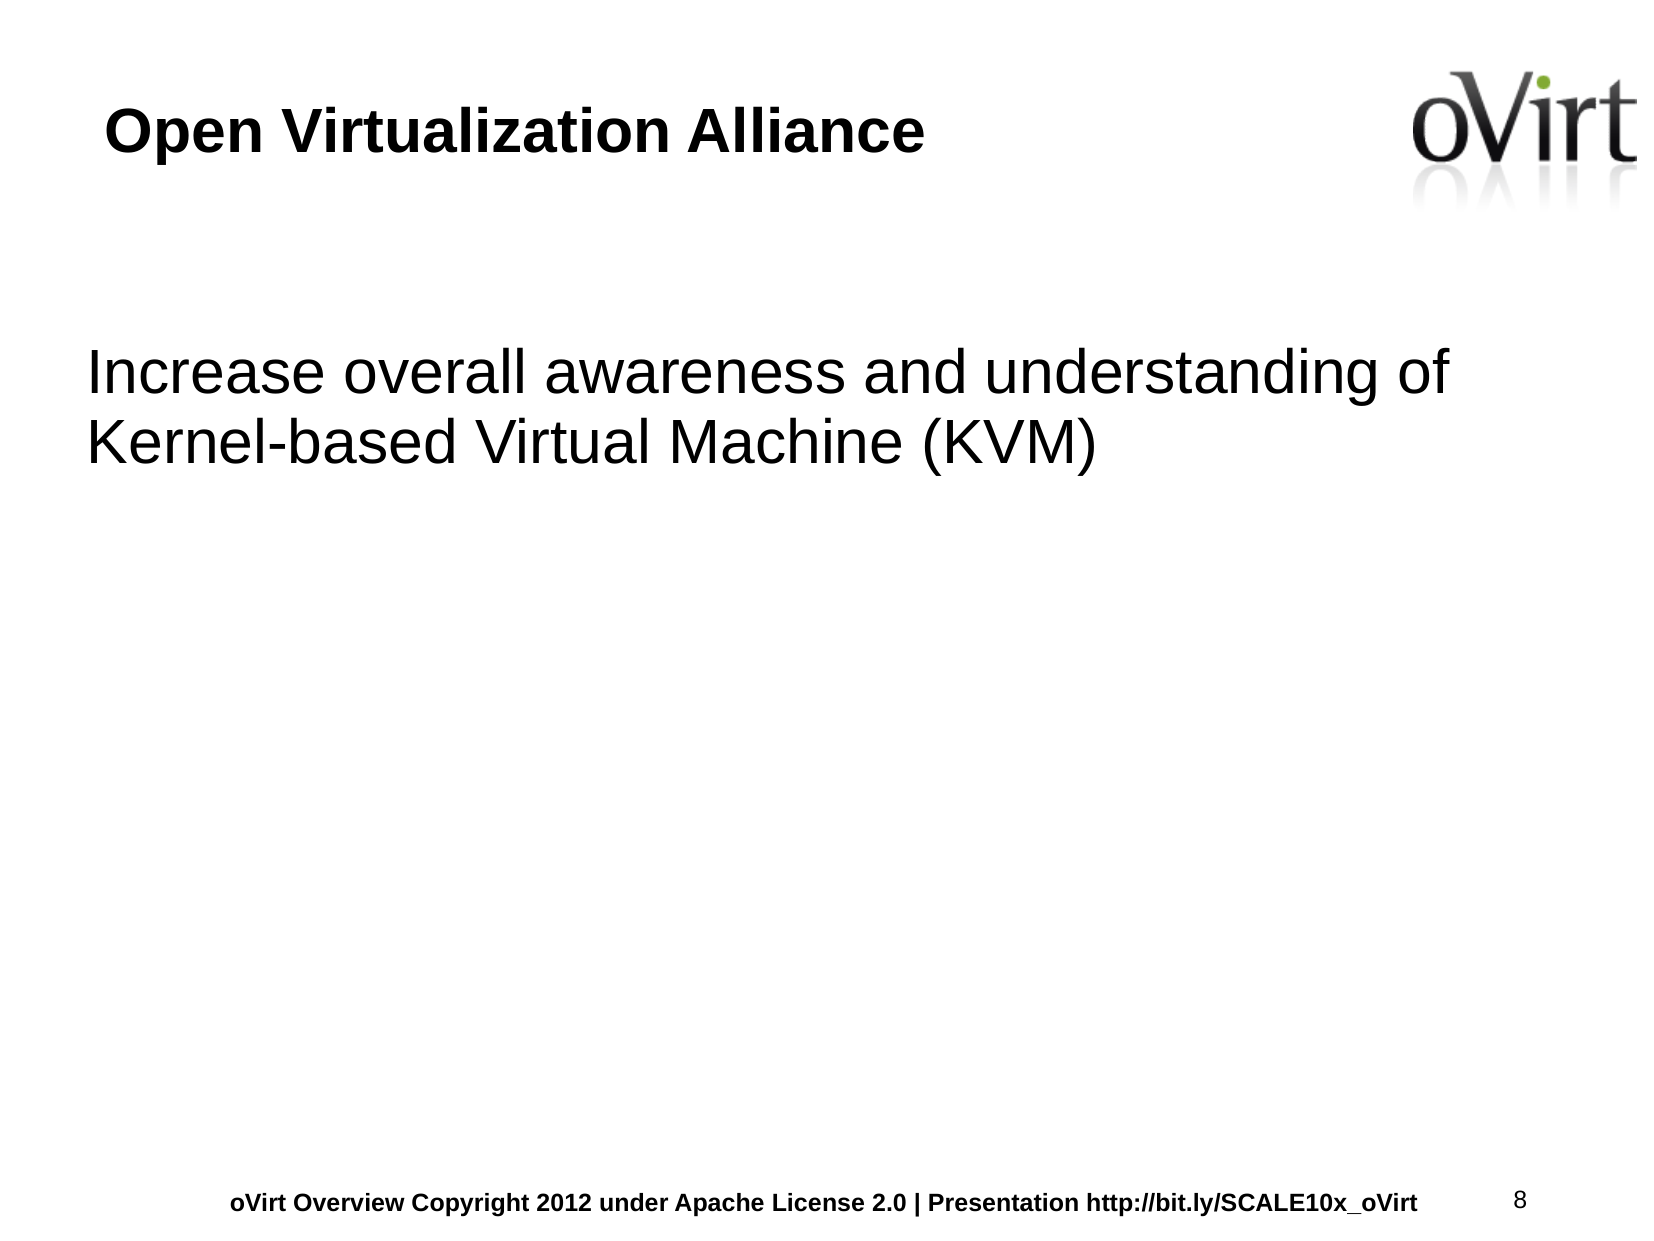

# Open Virtualization Alliance
Increase overall awareness and understanding of Kernel-based Virtual Machine (KVM)